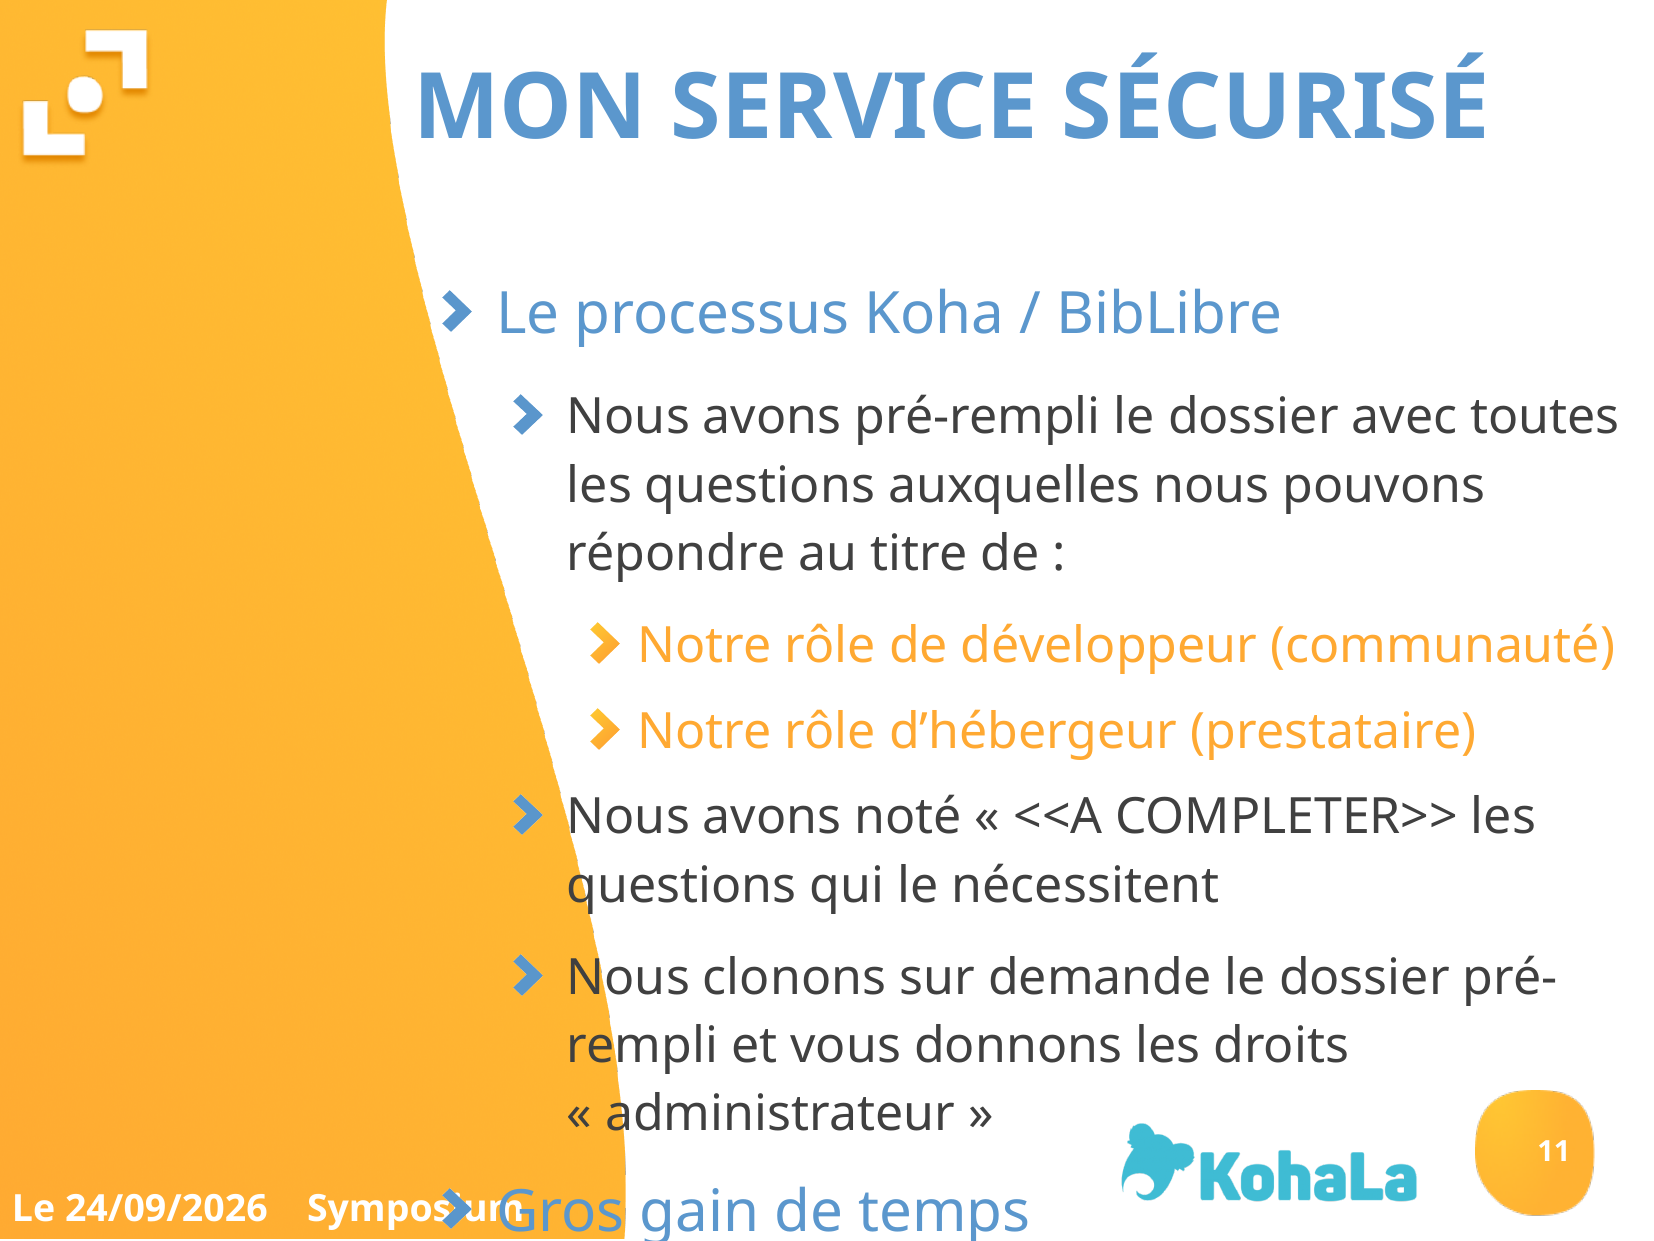

# Mon service sécurisé
Le processus Koha / BibLibre
Nous avons pré-rempli le dossier avec toutes les questions auxquelles nous pouvons répondre au titre de :
Notre rôle de développeur (communauté)
Notre rôle d’hébergeur (prestataire)
Nous avons noté « <<A COMPLETER>> les questions qui le nécessitent
Nous clonons sur demande le dossier pré-rempli et vous donnons les droits « administrateur »
Gros gain de temps
11